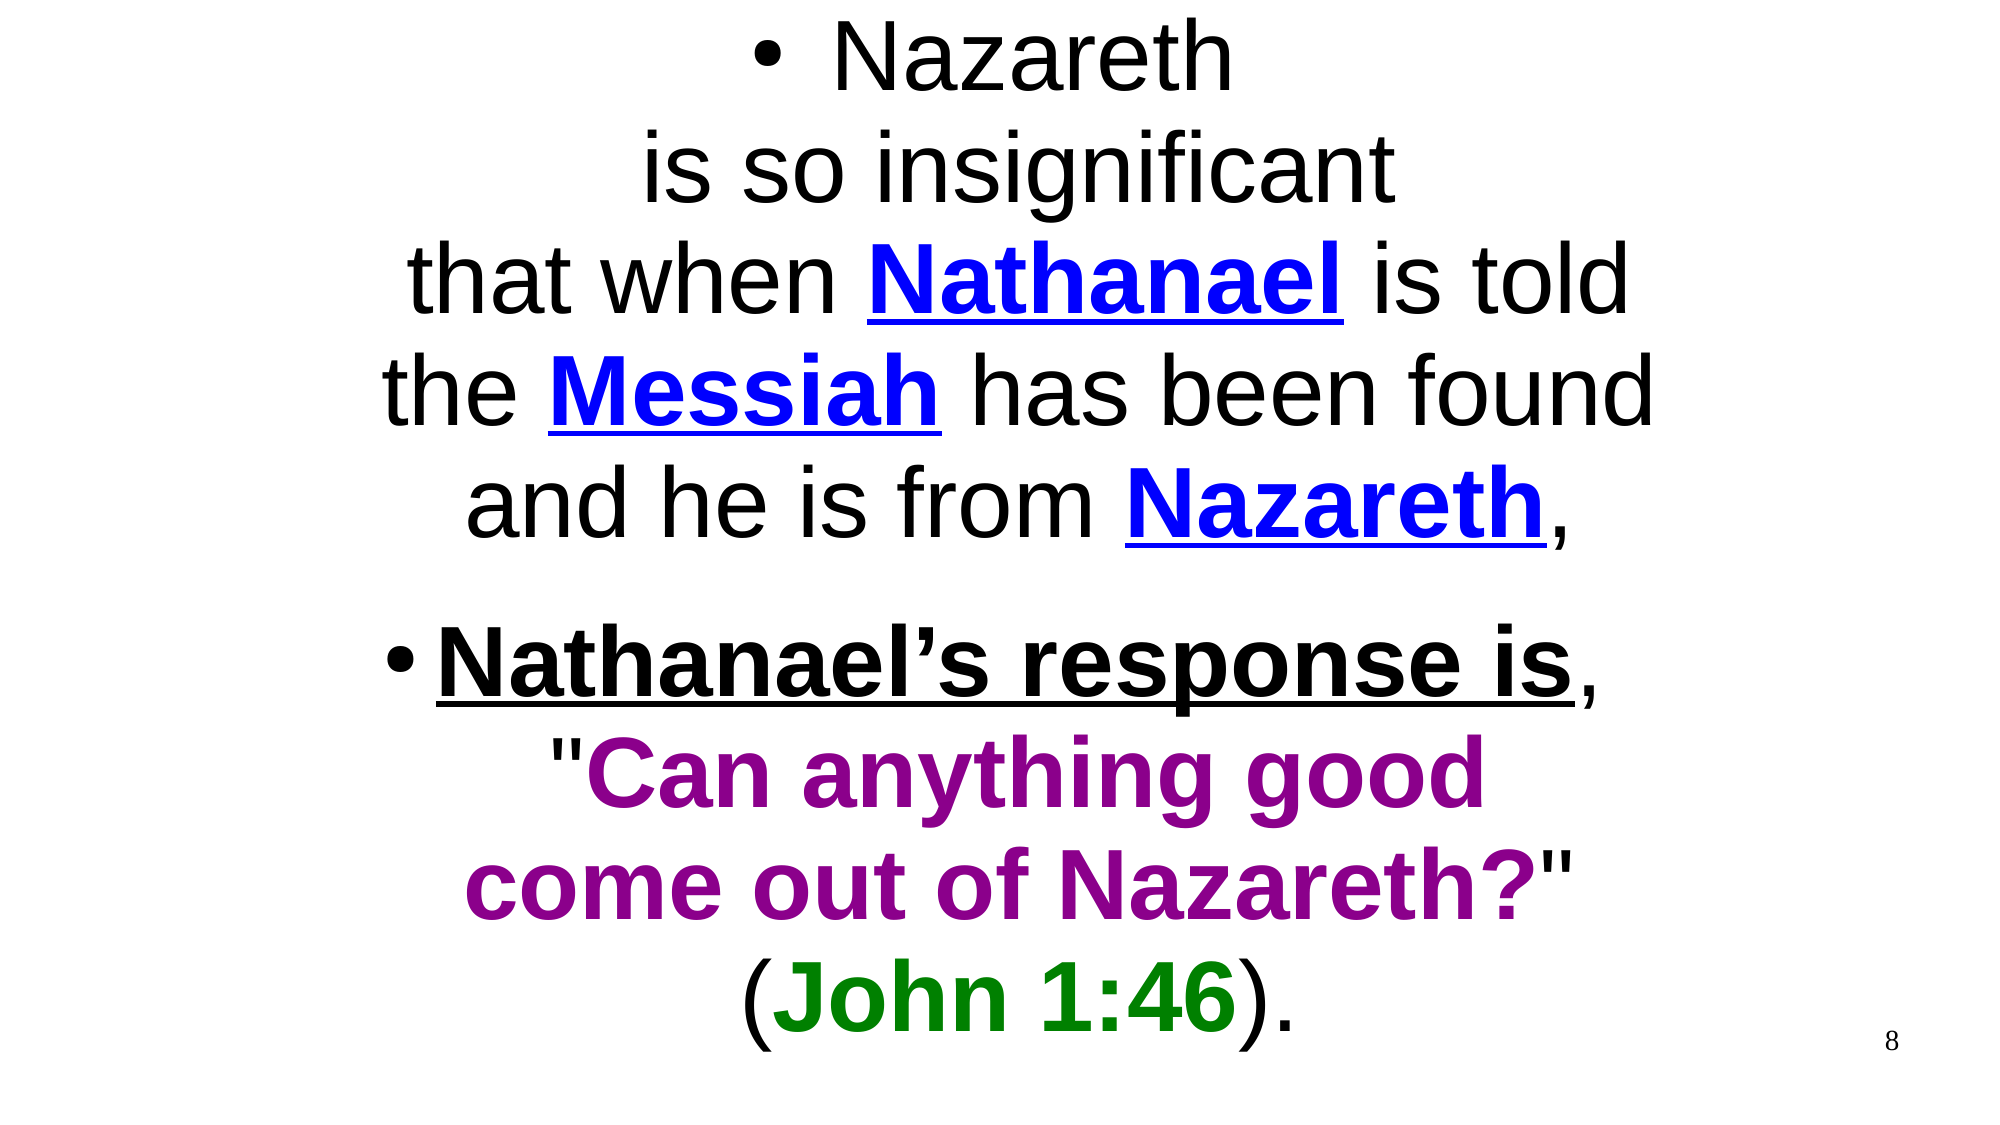

# Nazareth is so insignificant that when Nathanael is told the Messiah has been found and he is from Nazareth,
Nathanael’s response is,
"Can anything good
come out of Nazareth?"
(John 1:46).
8